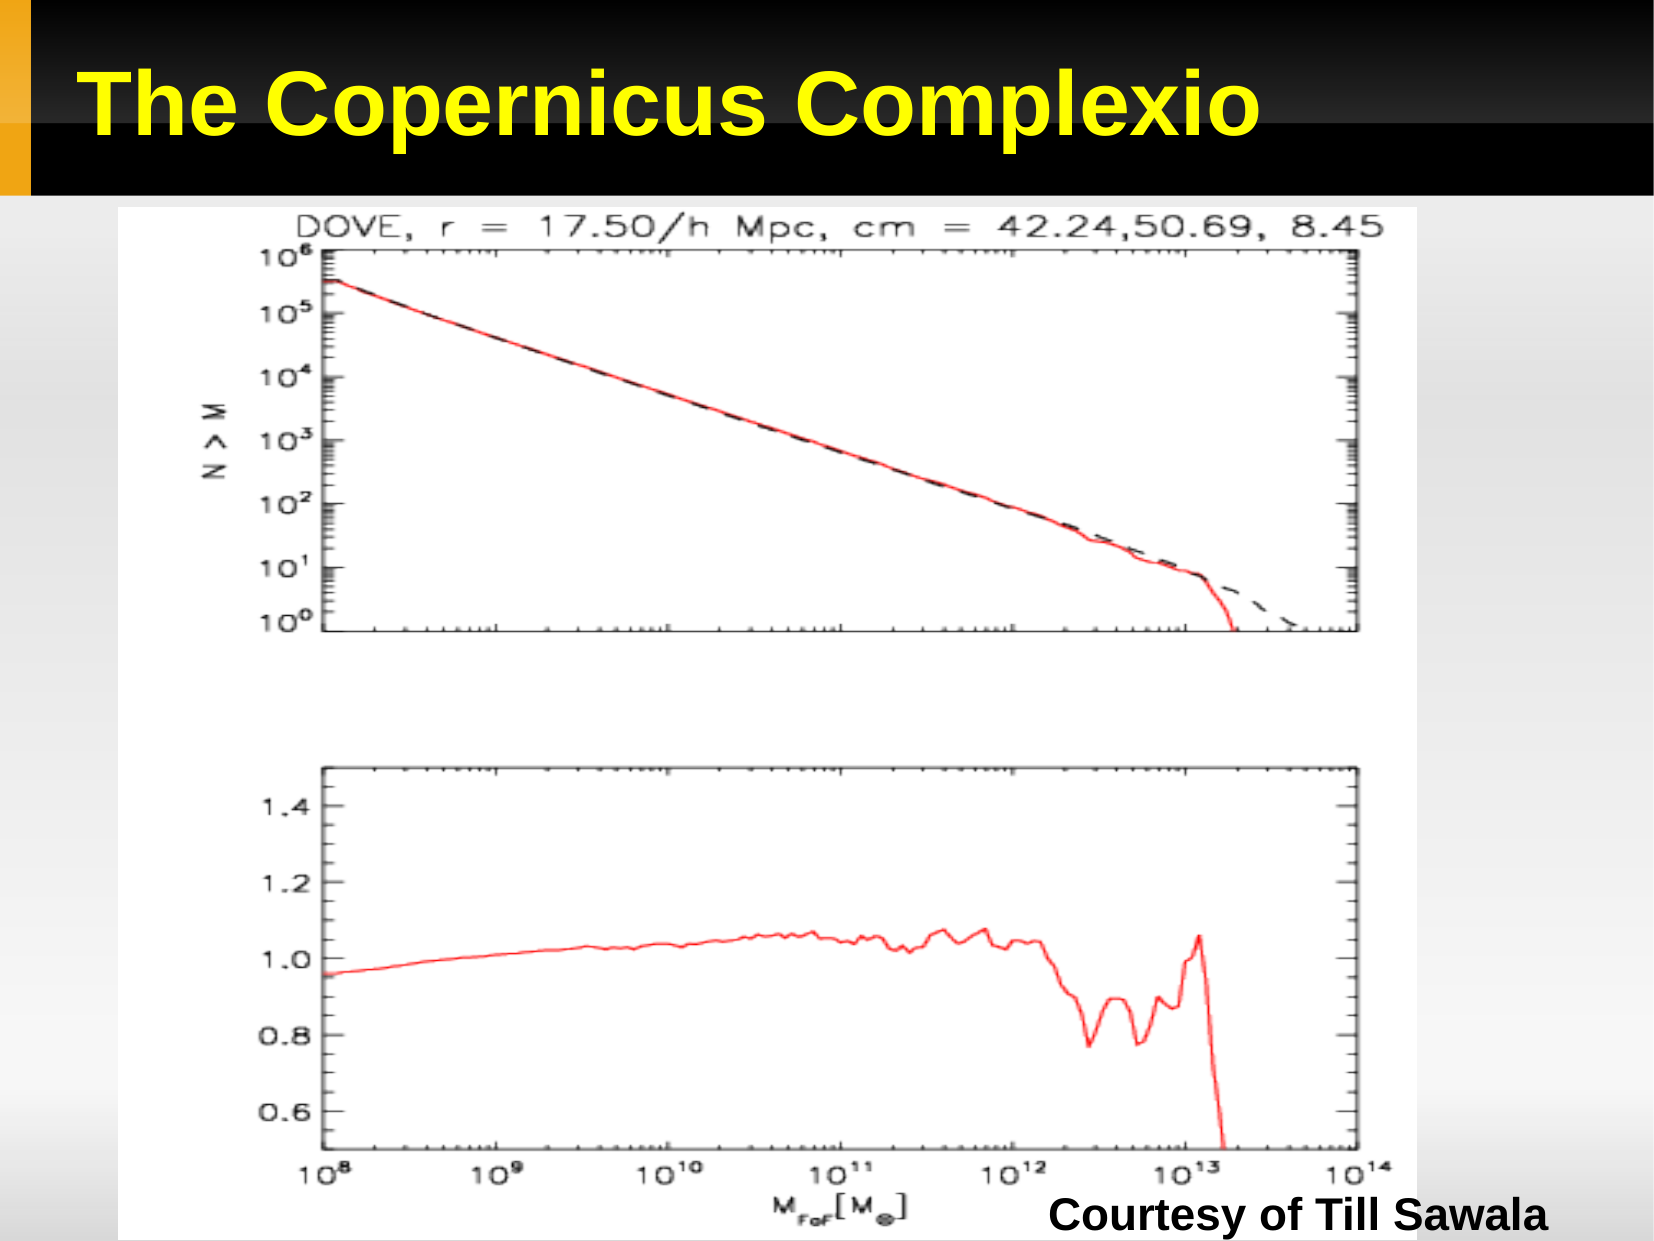

# The Copernicus Complexio
Courtesy of Till Sawala